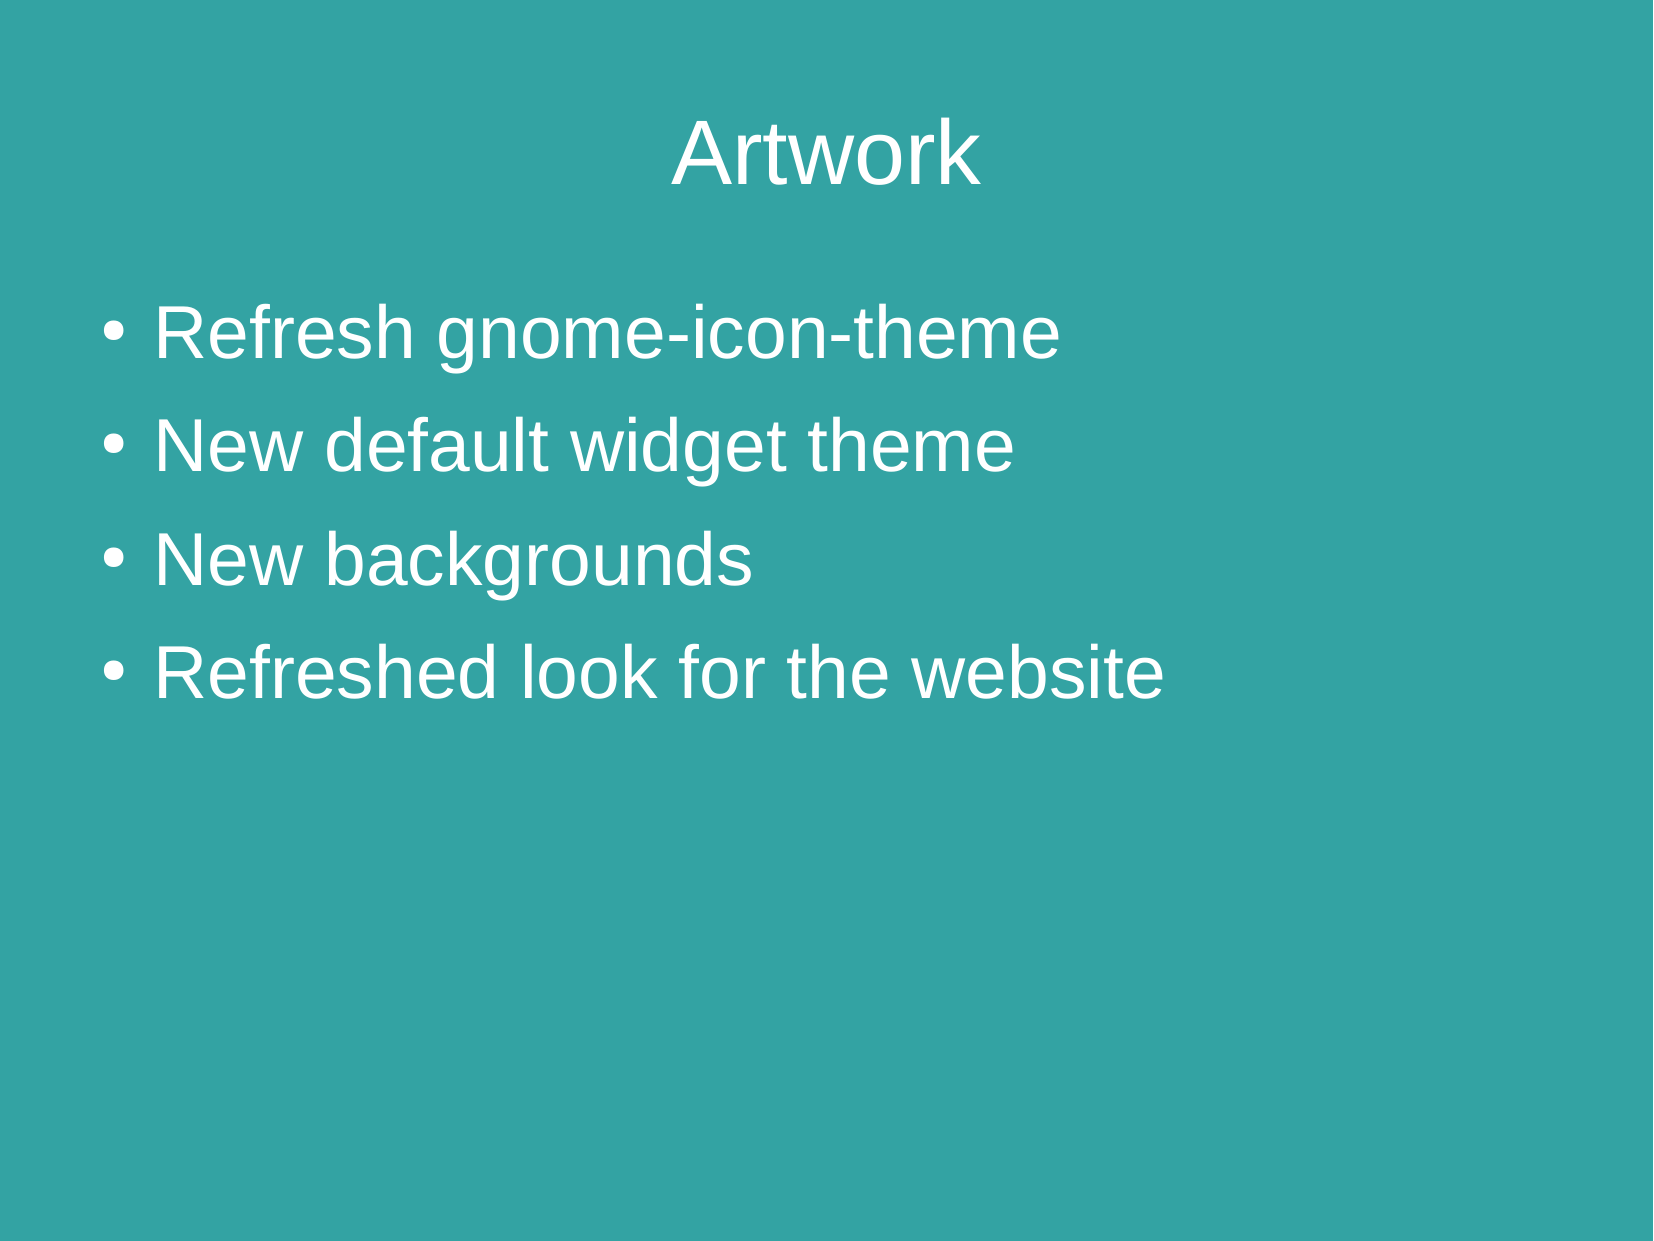

# Artwork
Refresh gnome-icon-theme
New default widget theme
New backgrounds
Refreshed look for the website